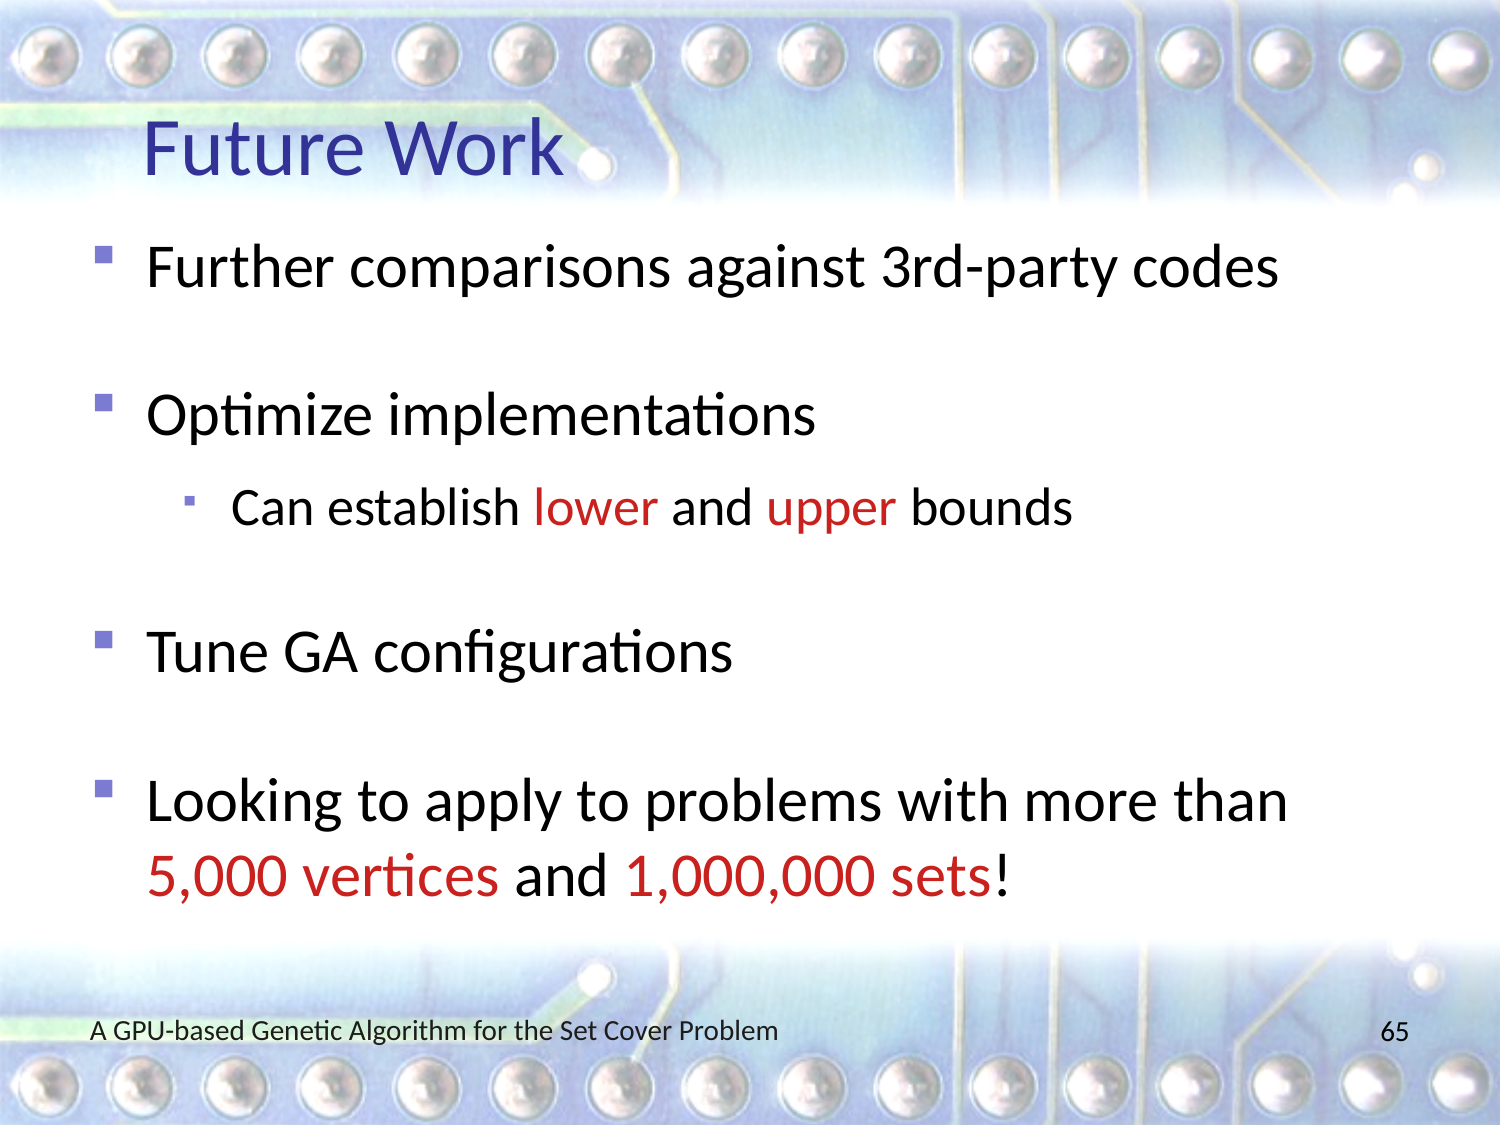

# Future Work
Further comparisons against 3rd-party codes
Optimize implementations
Can establish lower and upper bounds
Tune GA configurations
Looking to apply to problems with more than 5,000 vertices and 1,000,000 sets!
A GPU-based Genetic Algorithm for the Set Cover Problem
65